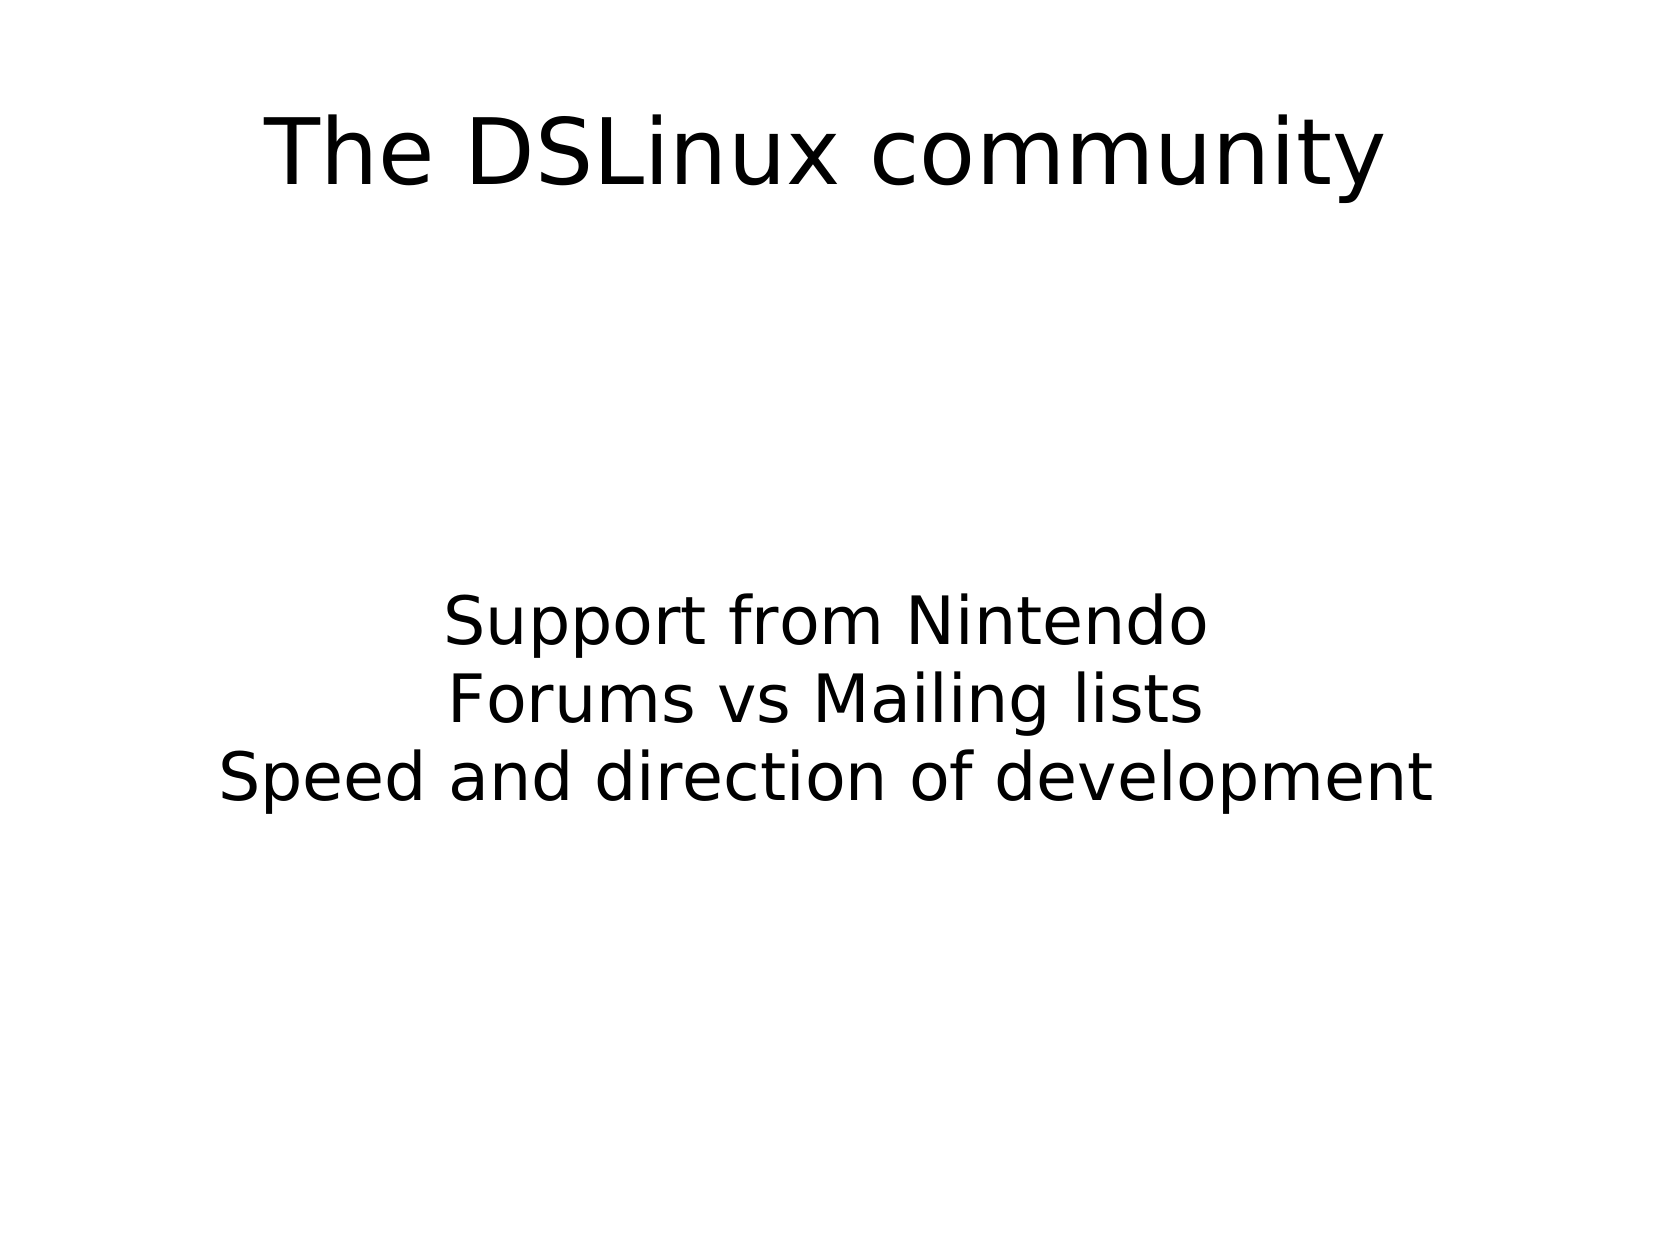

# The DSLinux community
Support from Nintendo
Forums vs Mailing lists
Speed and direction of development